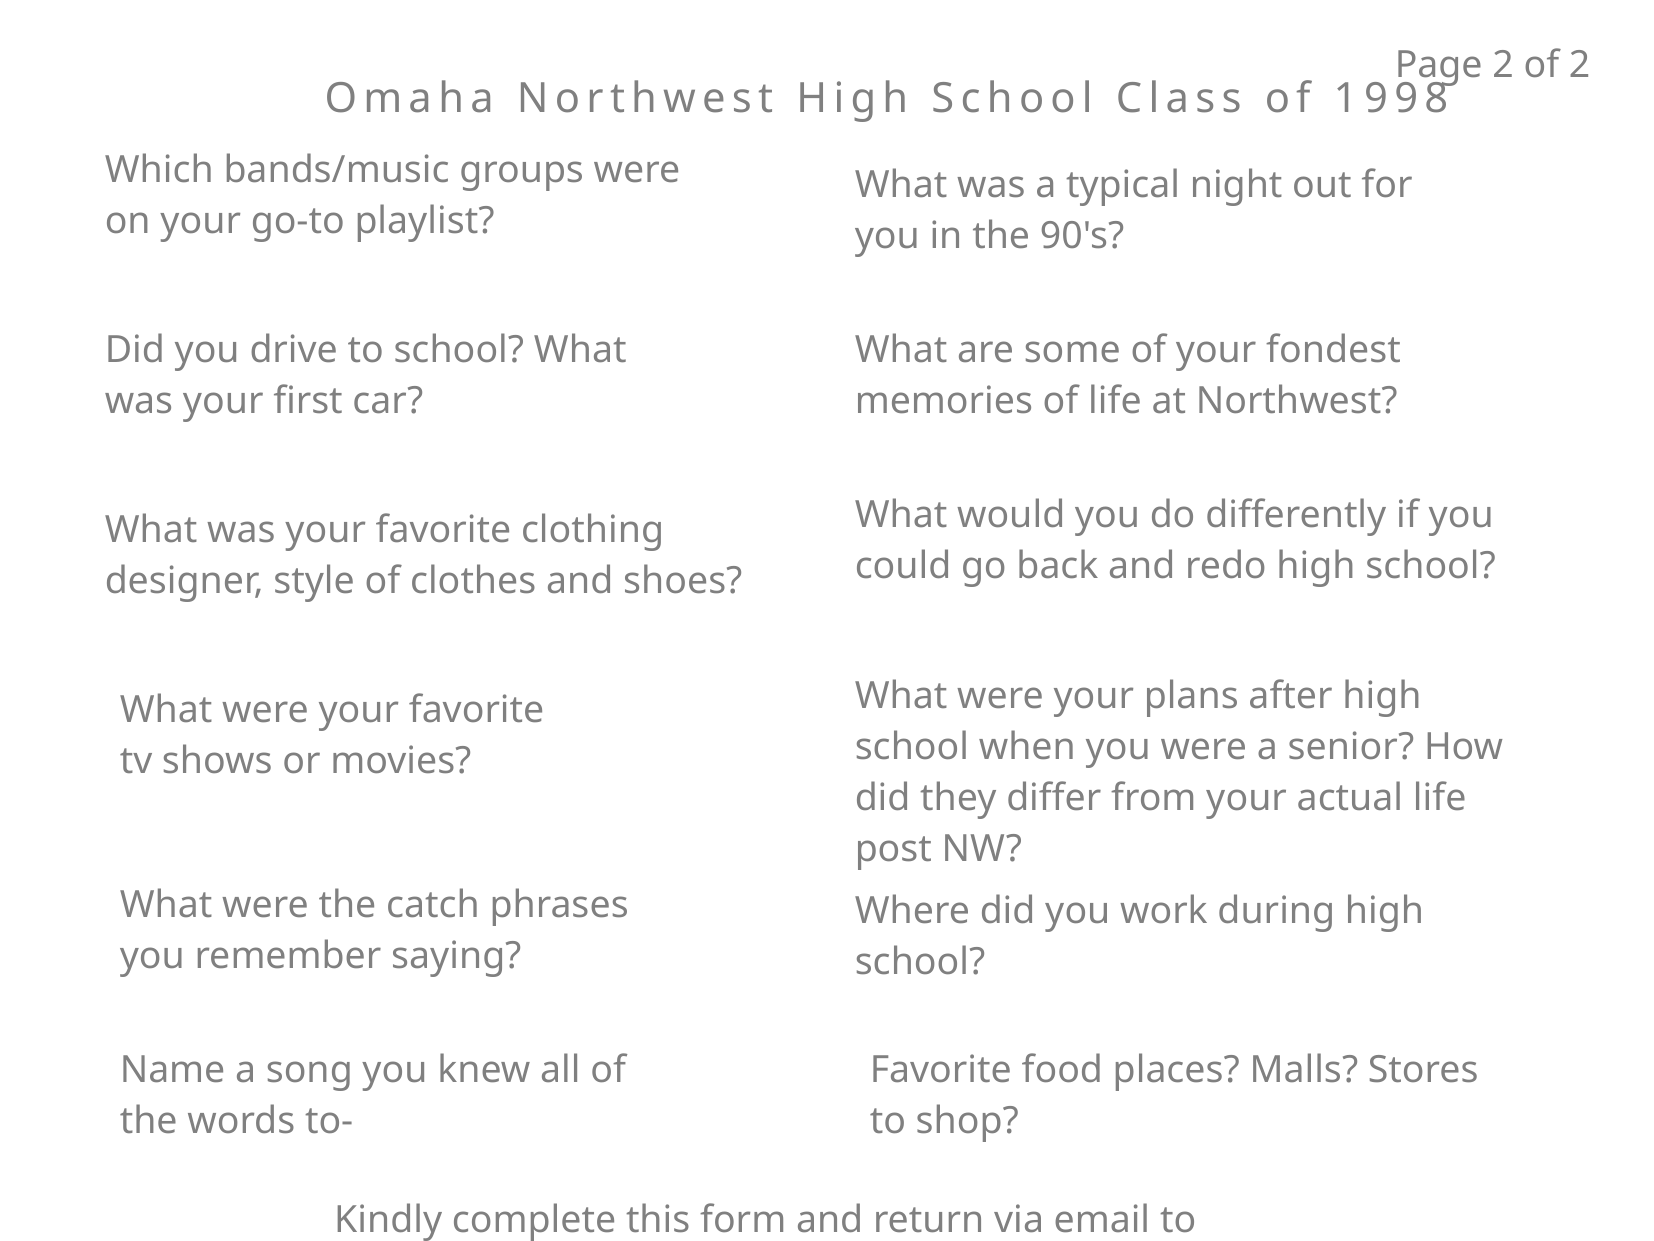

Page 2 of 2
Omaha Northwest High School Class of 1998
Which bands/music groups were on your go-to playlist?
What was a typical night out for you in the 90's?
What are some of your fondest memories of life at Northwest?
Did you drive to school? What was your first car?
What would you do differently if you could go back and redo high school?
What was your favorite clothing designer, style of clothes and shoes?
What were your plans after high school when you were a senior? How did they differ from your actual life post NW?
What were your favorite tv shows or movies?
What were the catch phrases you remember saying?
Where did you work during high school?
Name a song you knew all of the words to-
Favorite food places? Malls? Stores to shop?
Kindly complete this form and return via email to staceysantley@outlook.com